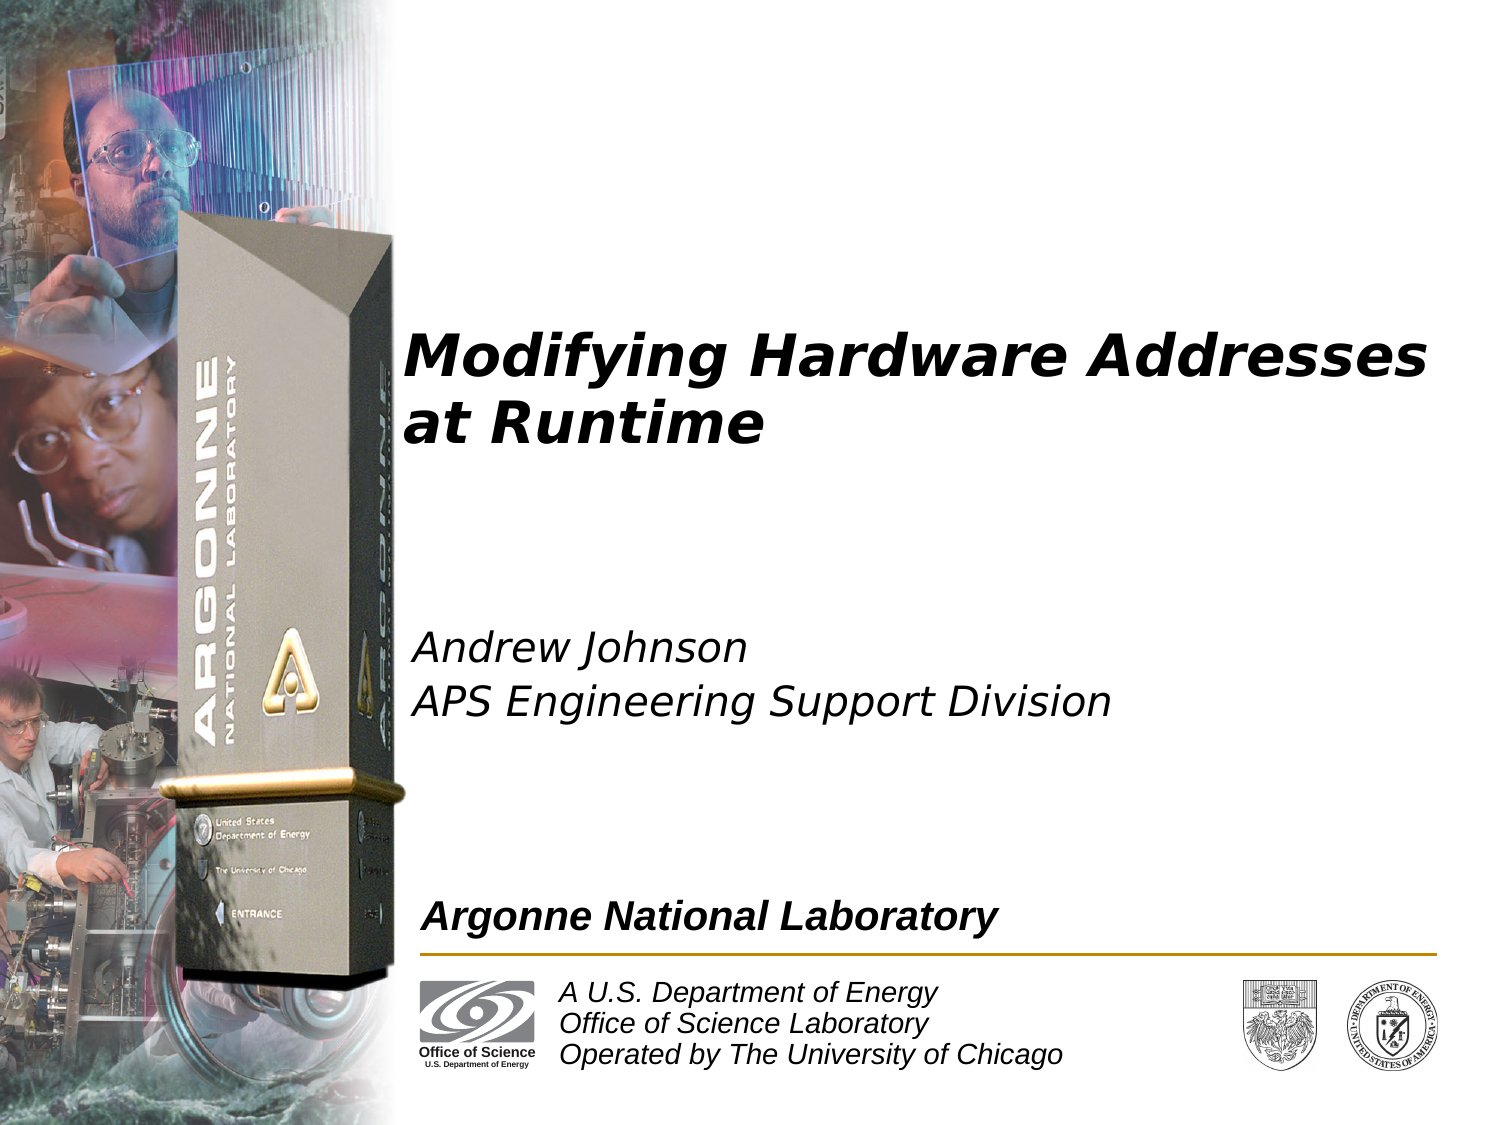

Modifying Hardware Addresses at Runtime
# Andrew Johnson
APS Engineering Support Division